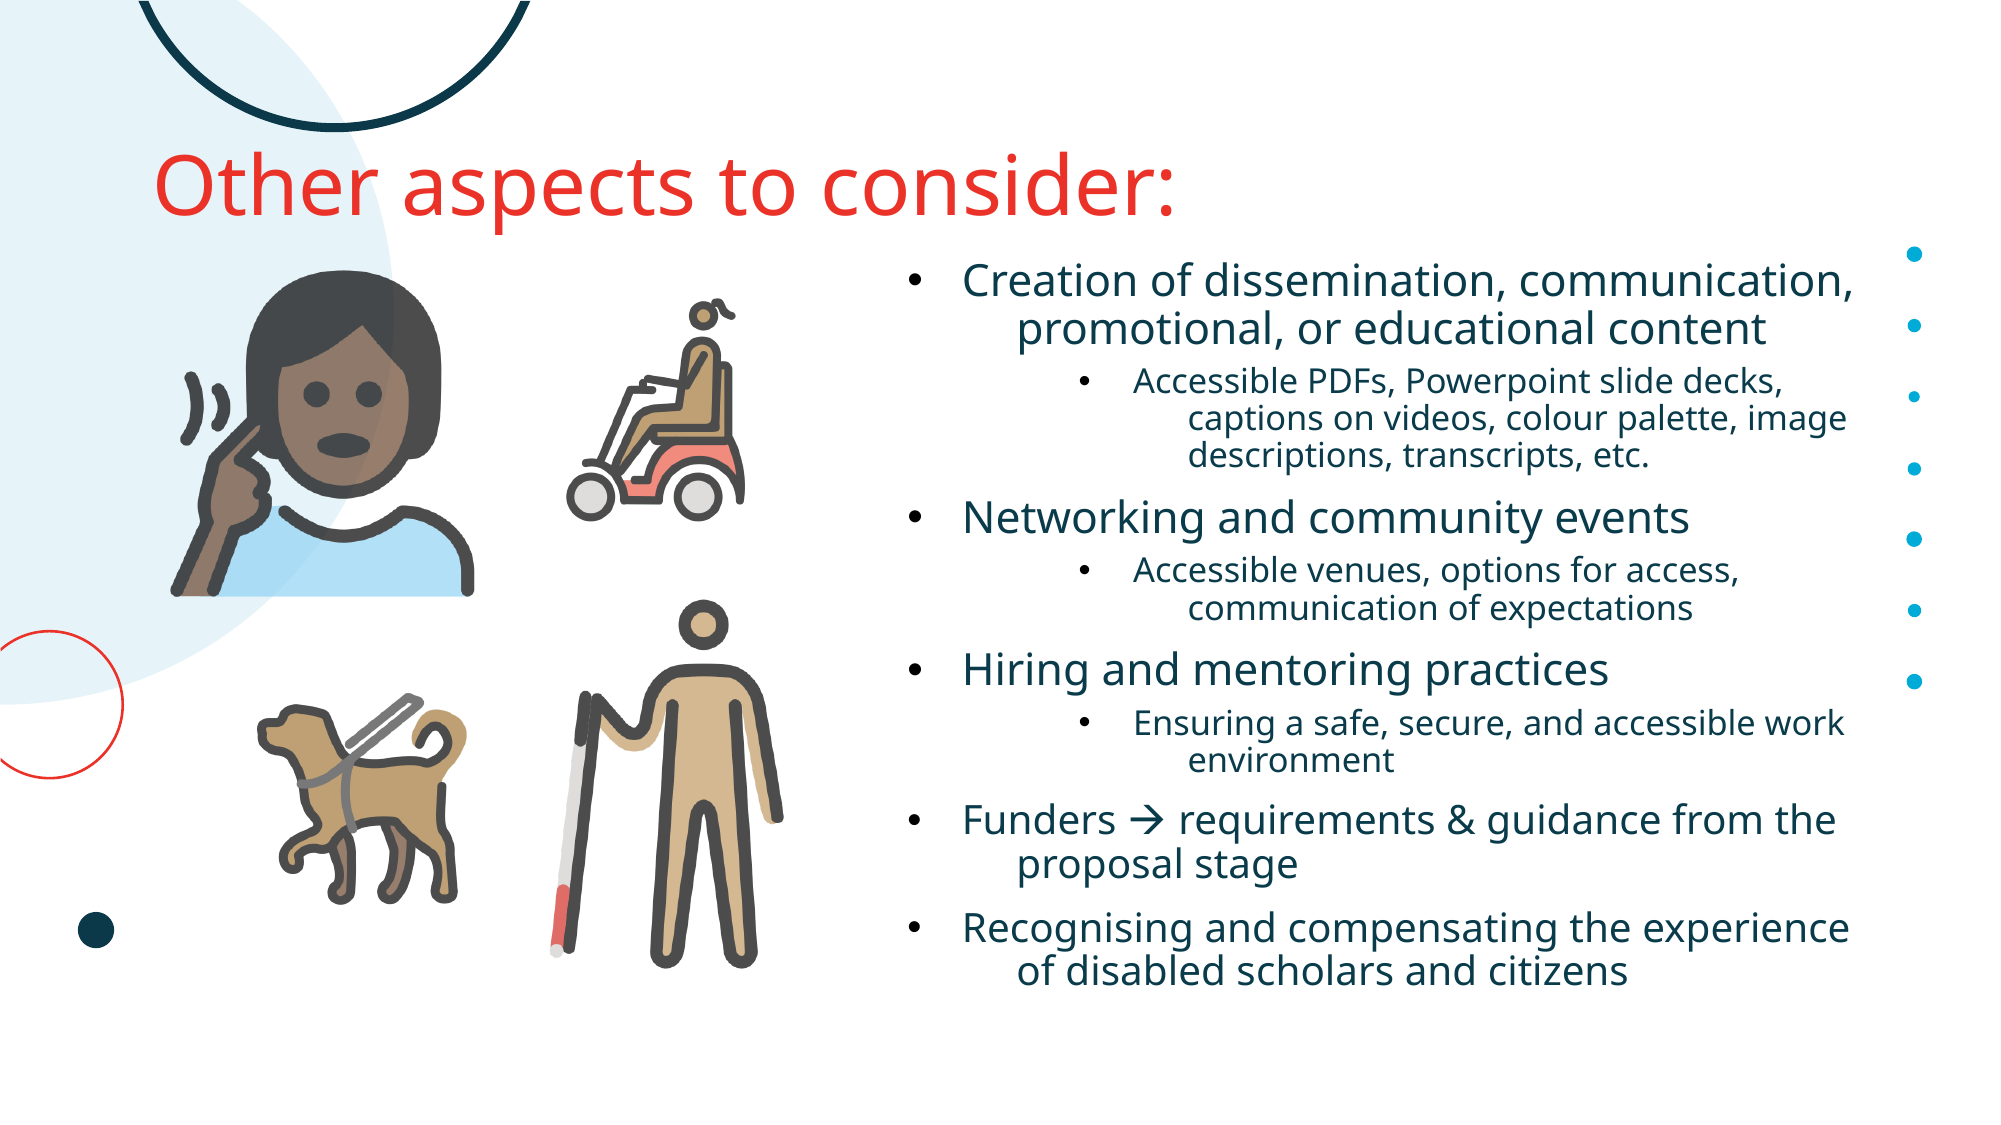

# Other aspects to consider:
Creation of dissemination, communication, promotional, or educational content
Accessible PDFs, Powerpoint slide decks, captions on videos, colour palette, image descriptions, transcripts, etc.
Networking and community events
Accessible venues, options for access, communication of expectations
Hiring and mentoring practices
Ensuring a safe, secure, and accessible work environment
Funders  requirements & guidance from the proposal stage
Recognising and compensating the experience of disabled scholars and citizens